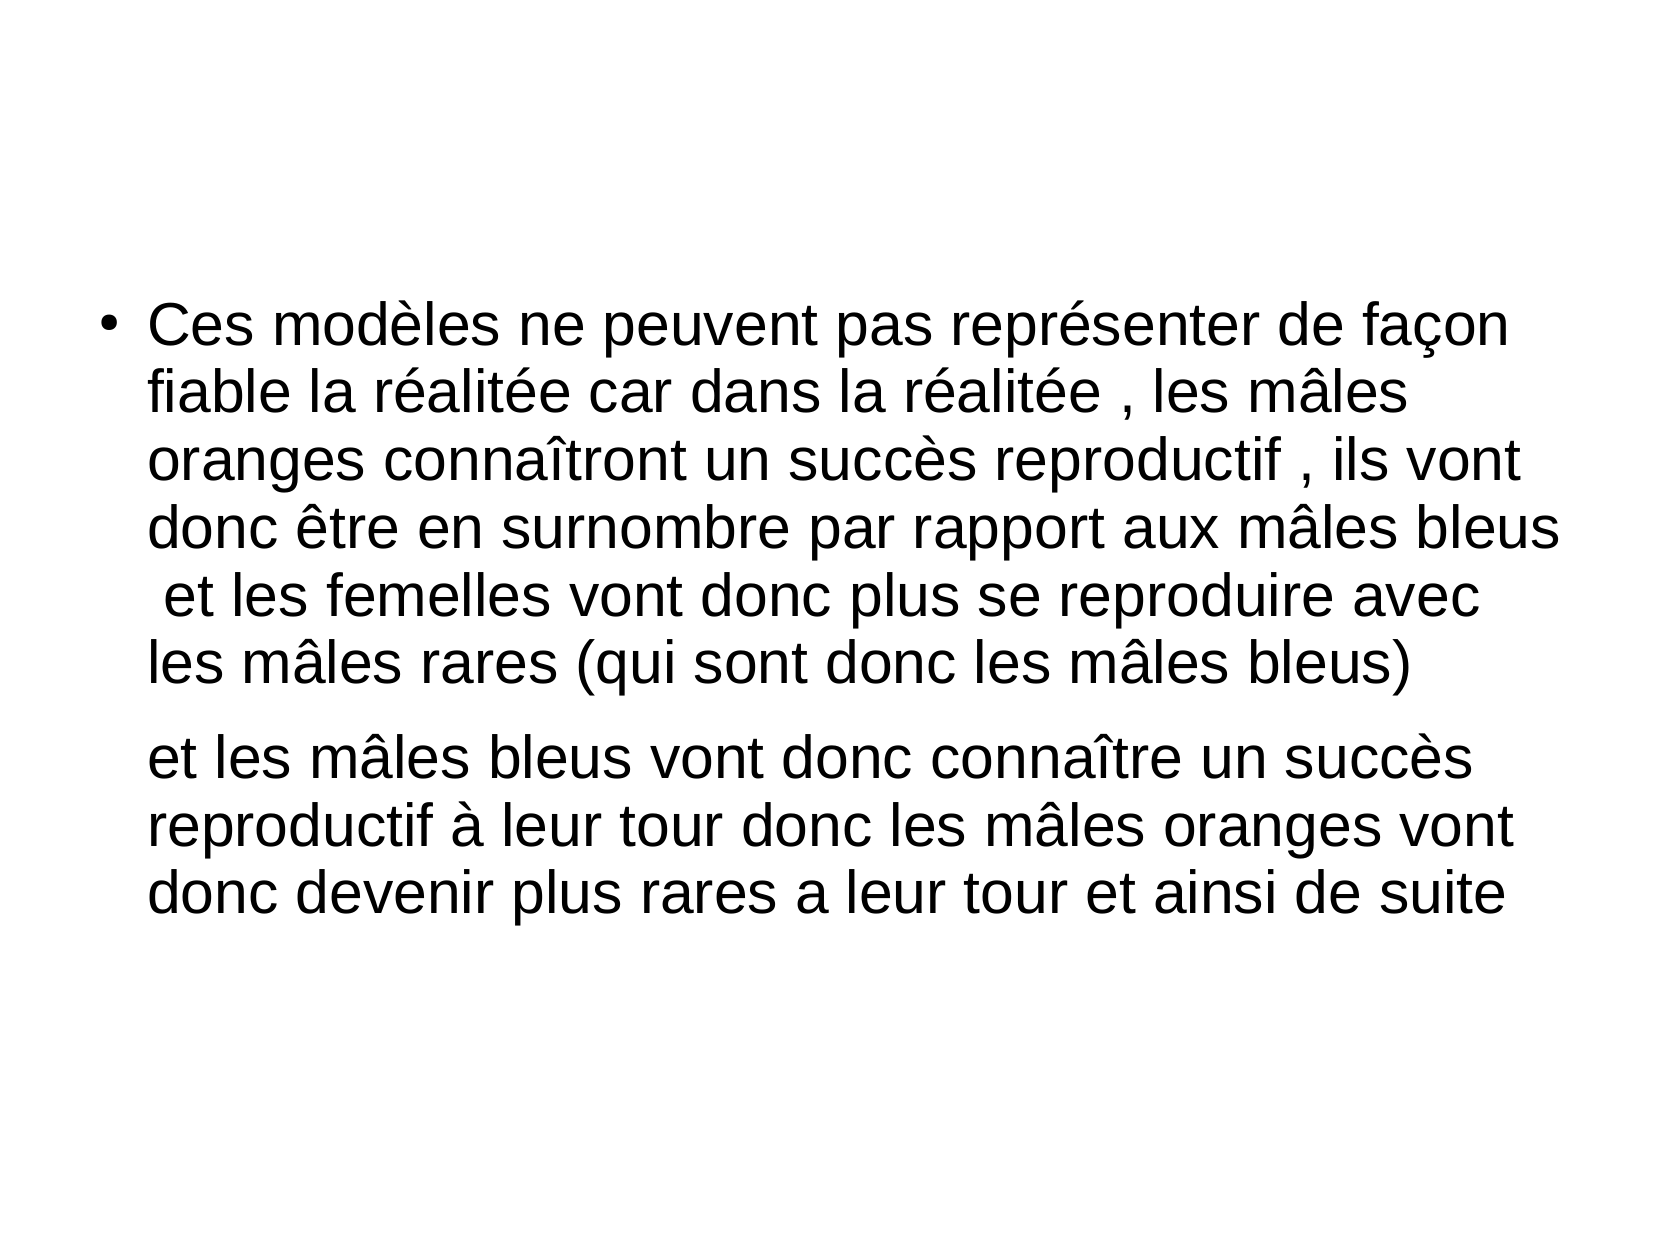

# Ces modèles ne peuvent pas représenter de façon fiable la réalitée car dans la réalitée , les mâles oranges connaîtront un succès reproductif , ils vont donc être en surnombre par rapport aux mâles bleus et les femelles vont donc plus se reproduire avec les mâles rares (qui sont donc les mâles bleus)
et les mâles bleus vont donc connaître un succès reproductif à leur tour donc les mâles oranges vont donc devenir plus rares a leur tour et ainsi de suite